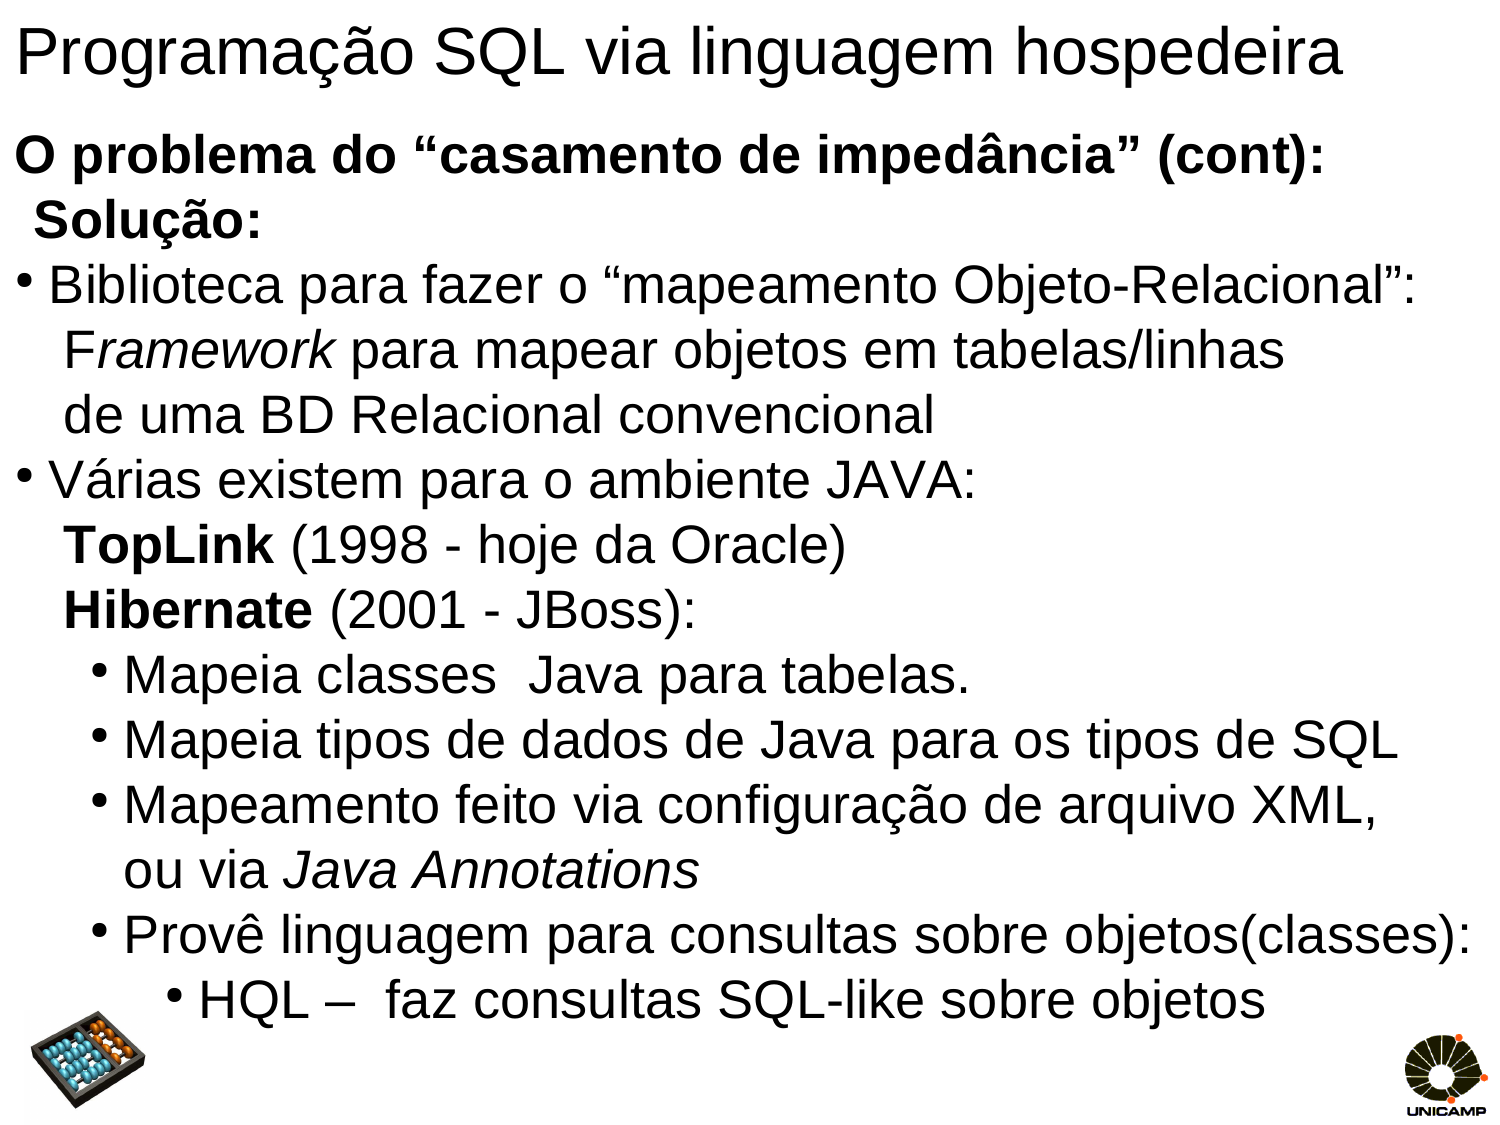

Programação SQL via linguagem hospedeira
O problema do “casamento de impedância” (cont):
Solução:
 Biblioteca para fazer o “mapeamento Objeto-Relacional”:
 Framework para mapear objetos em tabelas/linhas
 de uma BD Relacional convencional
 Várias existem para o ambiente JAVA:
 TopLink (1998 - hoje da Oracle)
 Hibernate (2001 - JBoss):
 Mapeia classes Java para tabelas.
 Mapeia tipos de dados de Java para os tipos de SQL
 Mapeamento feito via configuração de arquivo XML,
 ou via Java Annotations
 Provê linguagem para consultas sobre objetos(classes):
 HQL – faz consultas SQL-like sobre objetos